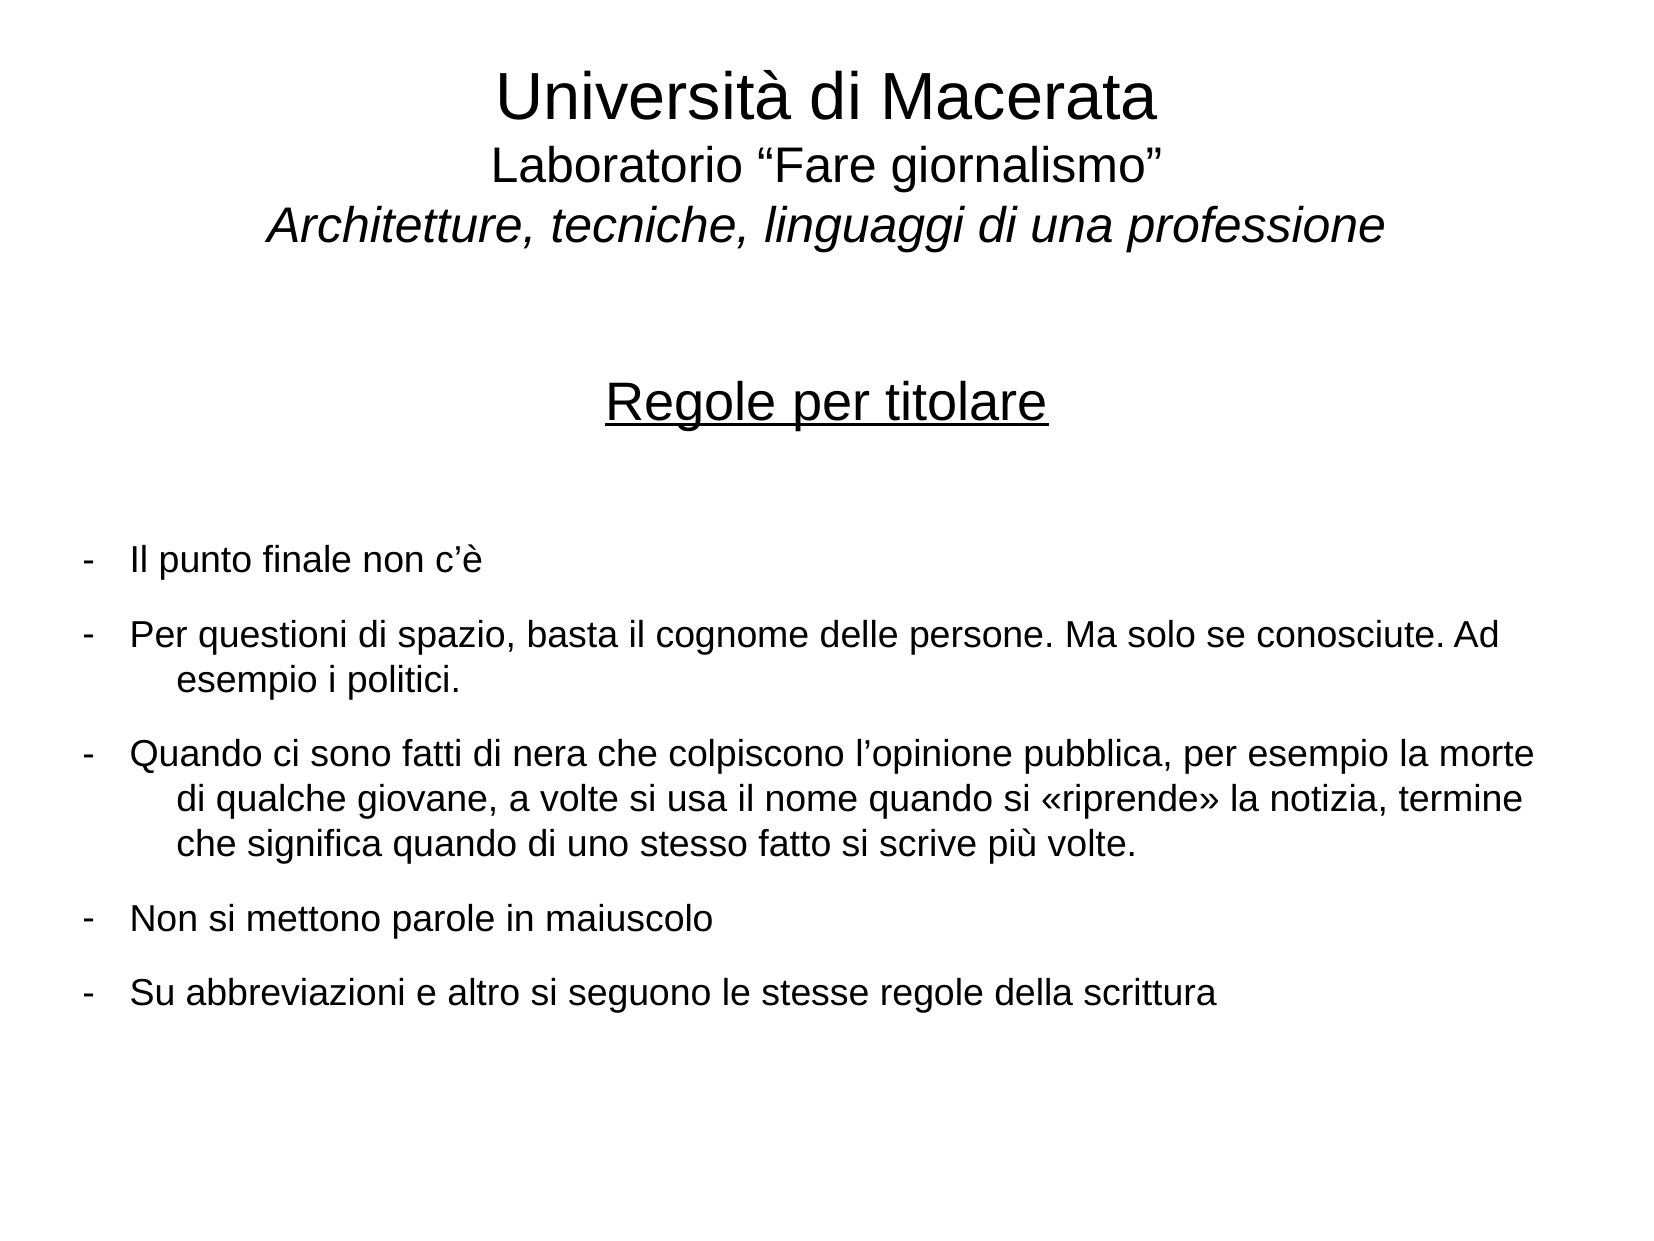

# Università di Macerata Laboratorio “Fare giornalismo” Architetture, tecniche, linguaggi di una professione
Regole per titolare
Il punto finale non c’è
Per questioni di spazio, basta il cognome delle persone. Ma solo se conosciute. Ad esempio i politici.
Quando ci sono fatti di nera che colpiscono l’opinione pubblica, per esempio la morte di qualche giovane, a volte si usa il nome quando si «riprende» la notizia, termine che significa quando di uno stesso fatto si scrive più volte.
Non si mettono parole in maiuscolo
Su abbreviazioni e altro si seguono le stesse regole della scrittura